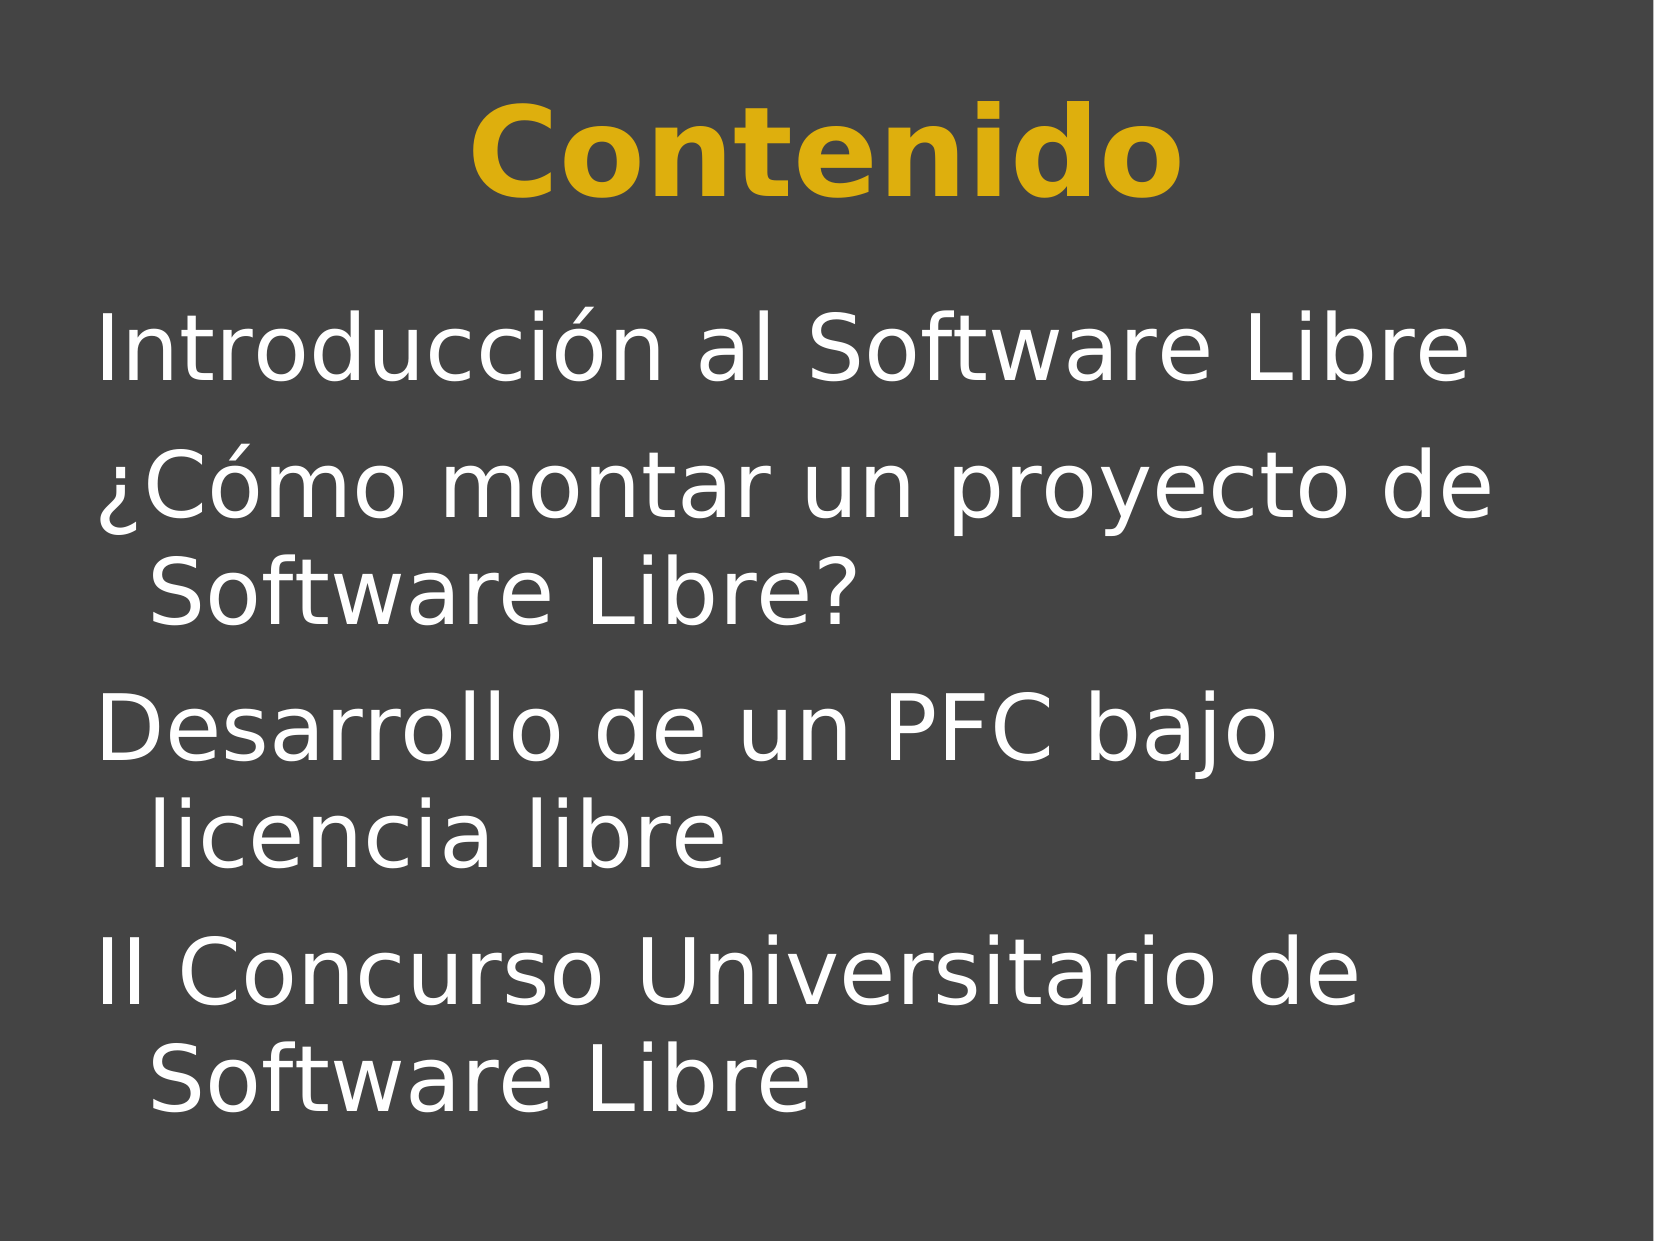

# Contenido
Introducción al Software Libre
¿Cómo montar un proyecto de Software Libre?
Desarrollo de un PFC bajo licencia libre
II Concurso Universitario de Software Libre